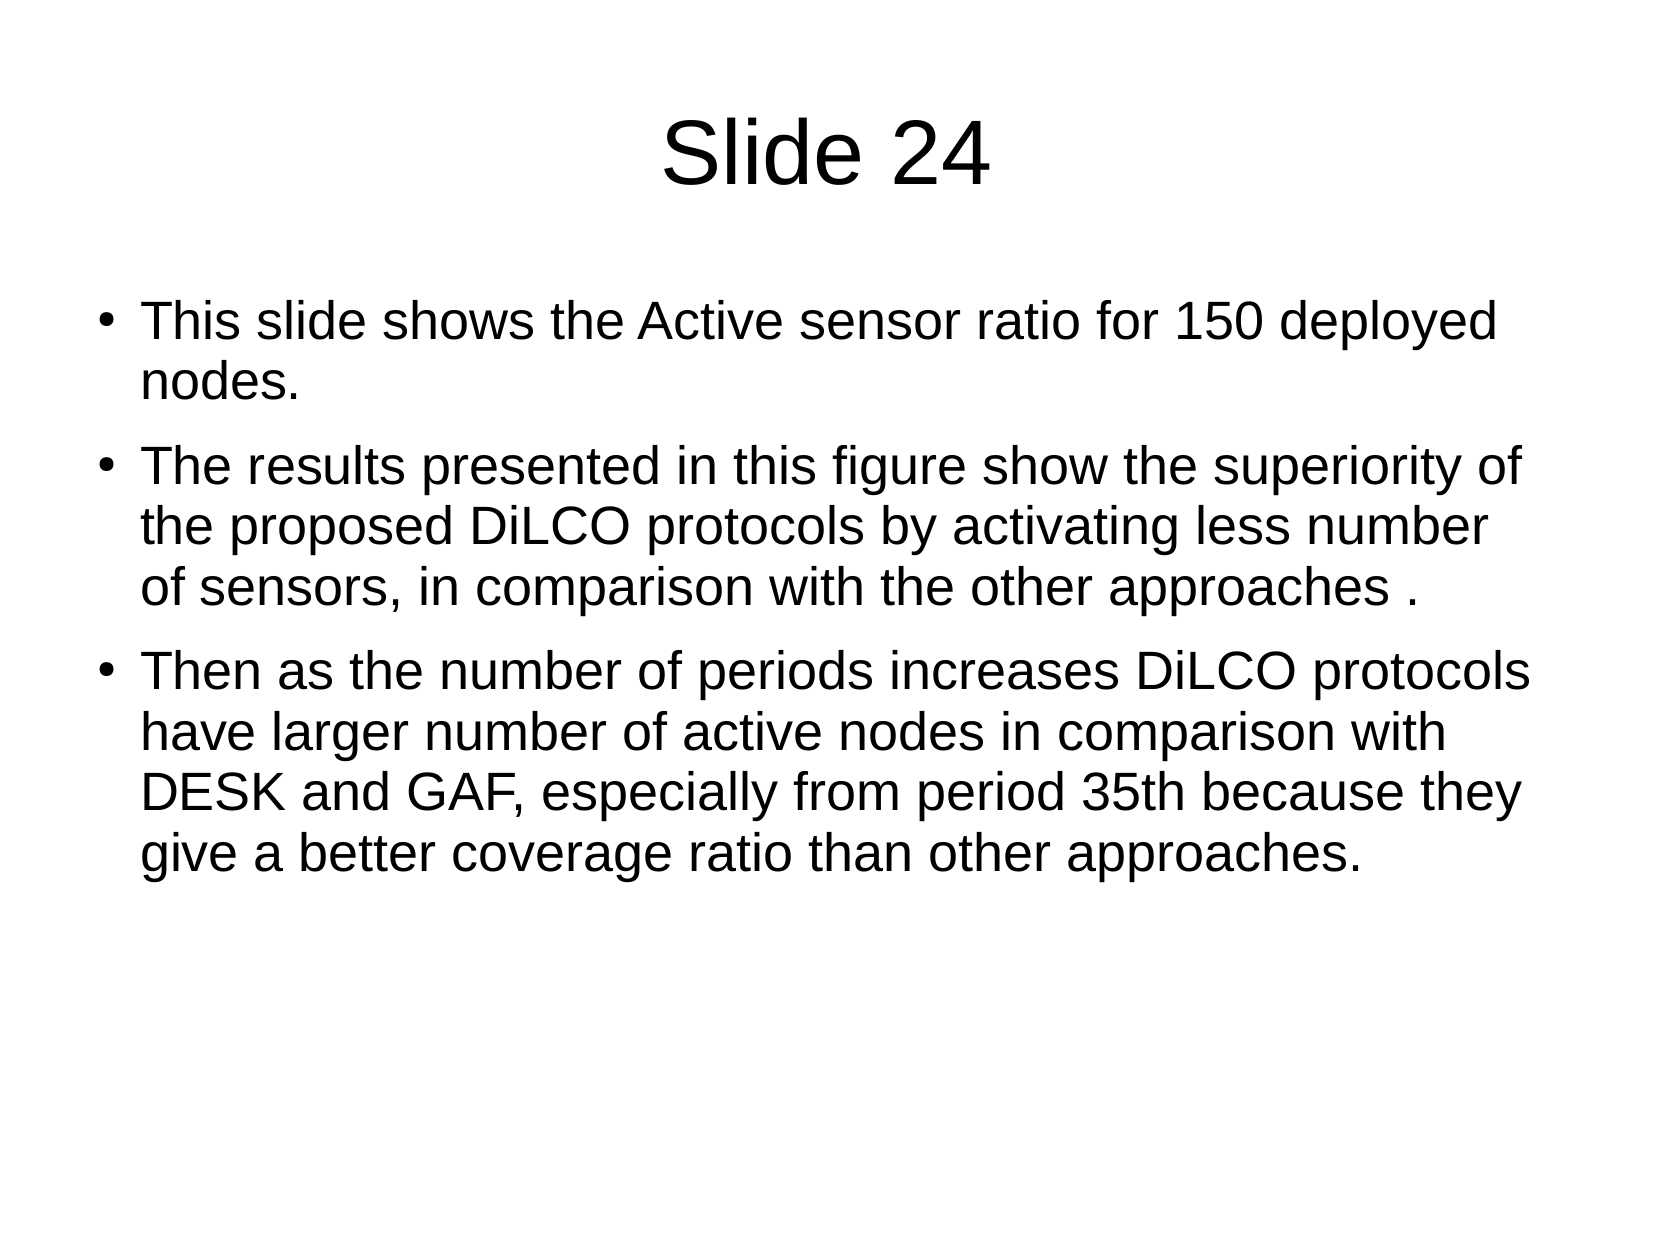

# Slide 24
This slide shows the Active sensor ratio for 150 deployed nodes.
The results presented in this figure show the superiority of the proposed DiLCO protocols by activating less number of sensors, in comparison with the other approaches .
Then as the number of periods increases DiLCO protocols have larger number of active nodes in comparison with DESK and GAF, especially from period 35th because they give a better coverage ratio than other approaches.